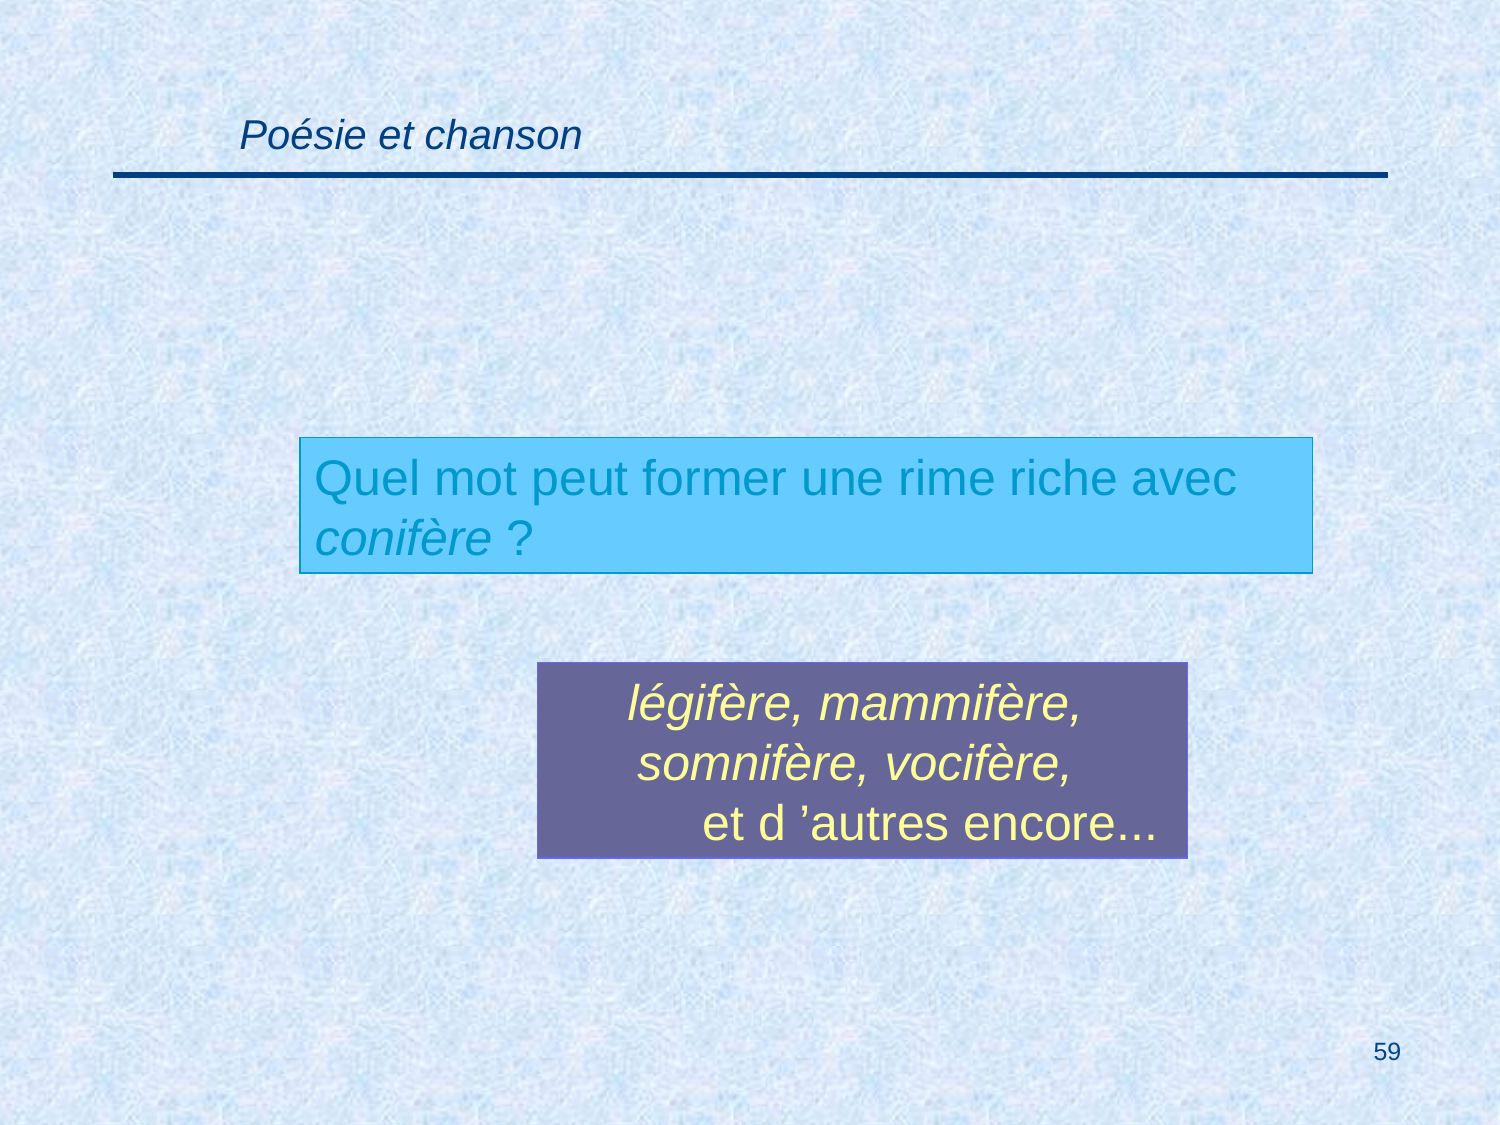

Poésie et chanson
Quel mot peut former une rime riche avec conifère ?
légifère, mammifère,
somnifère, vocifère,
et d ’autres encore...
59